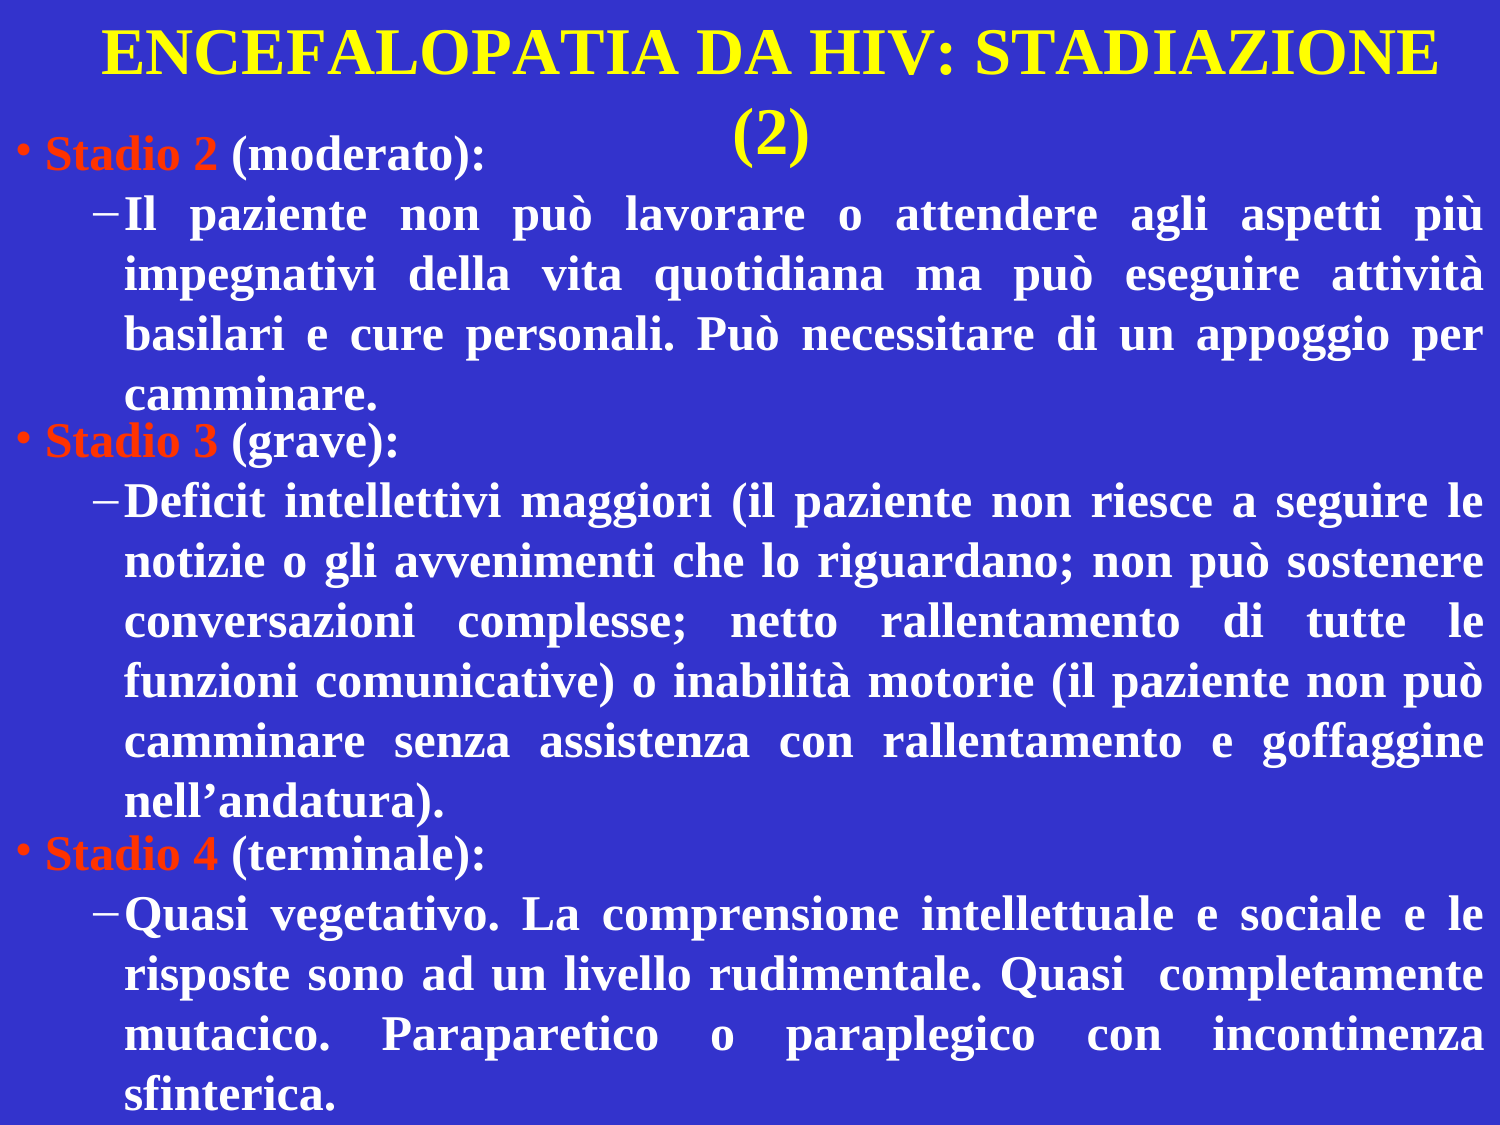

ENCEFALOPATIA DA HIV: STADIAZIONE
(2)
 Stadio 2 (moderato):
Il paziente non può lavorare o attendere agli aspetti più impegnativi della vita quotidiana ma può eseguire attività basilari e cure personali. Può necessitare di un appoggio per camminare.
 Stadio 3 (grave):
Deficit intellettivi maggiori (il paziente non riesce a seguire le notizie o gli avvenimenti che lo riguardano; non può sostenere conversazioni complesse; netto rallentamento di tutte le funzioni comunicative) o inabilità motorie (il paziente non può camminare senza assistenza con rallentamento e goffaggine nell’andatura).
 Stadio 4 (terminale):
Quasi vegetativo. La comprensione intellettuale e sociale e le risposte sono ad un livello rudimentale. Quasi completamente mutacico. Paraparetico o paraplegico con incontinenza sfinterica.